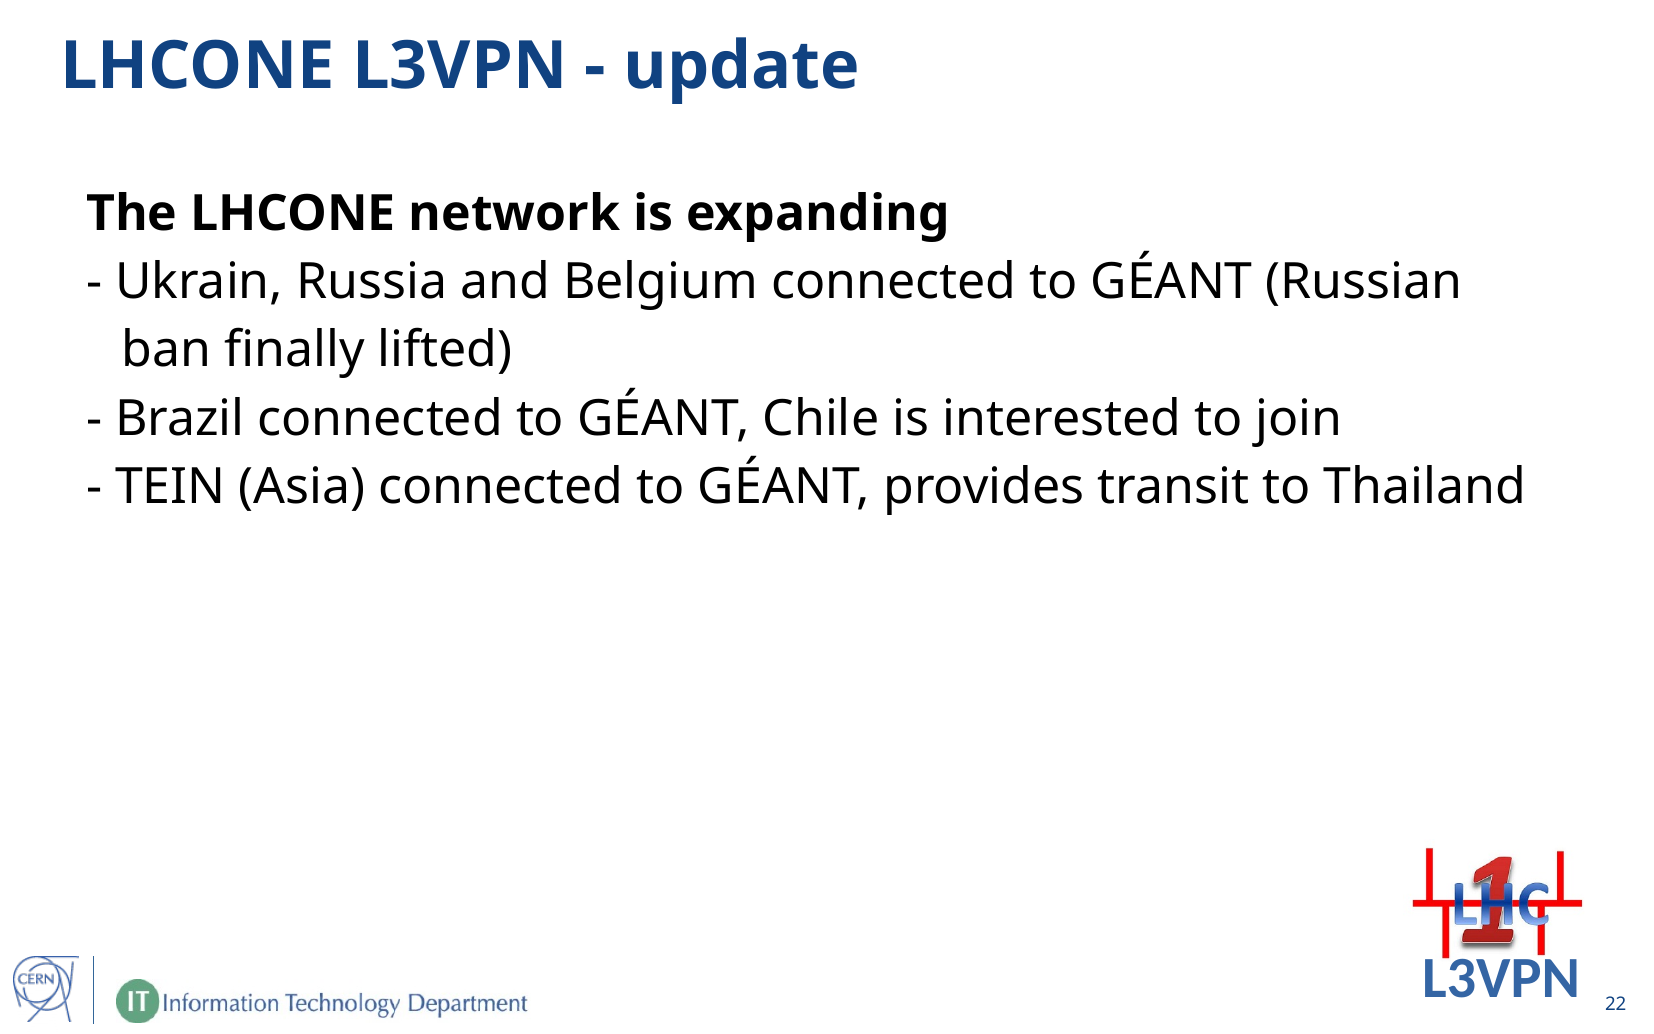

# LHCONE L3VPN - update
The LHCONE network is expanding
- Ukrain, Russia and Belgium connected to GÉANT (Russian ban finally lifted)
- Brazil connected to GÉANT, Chile is interested to join
- TEIN (Asia) connected to GÉANT, provides transit to Thailand
L3VPN